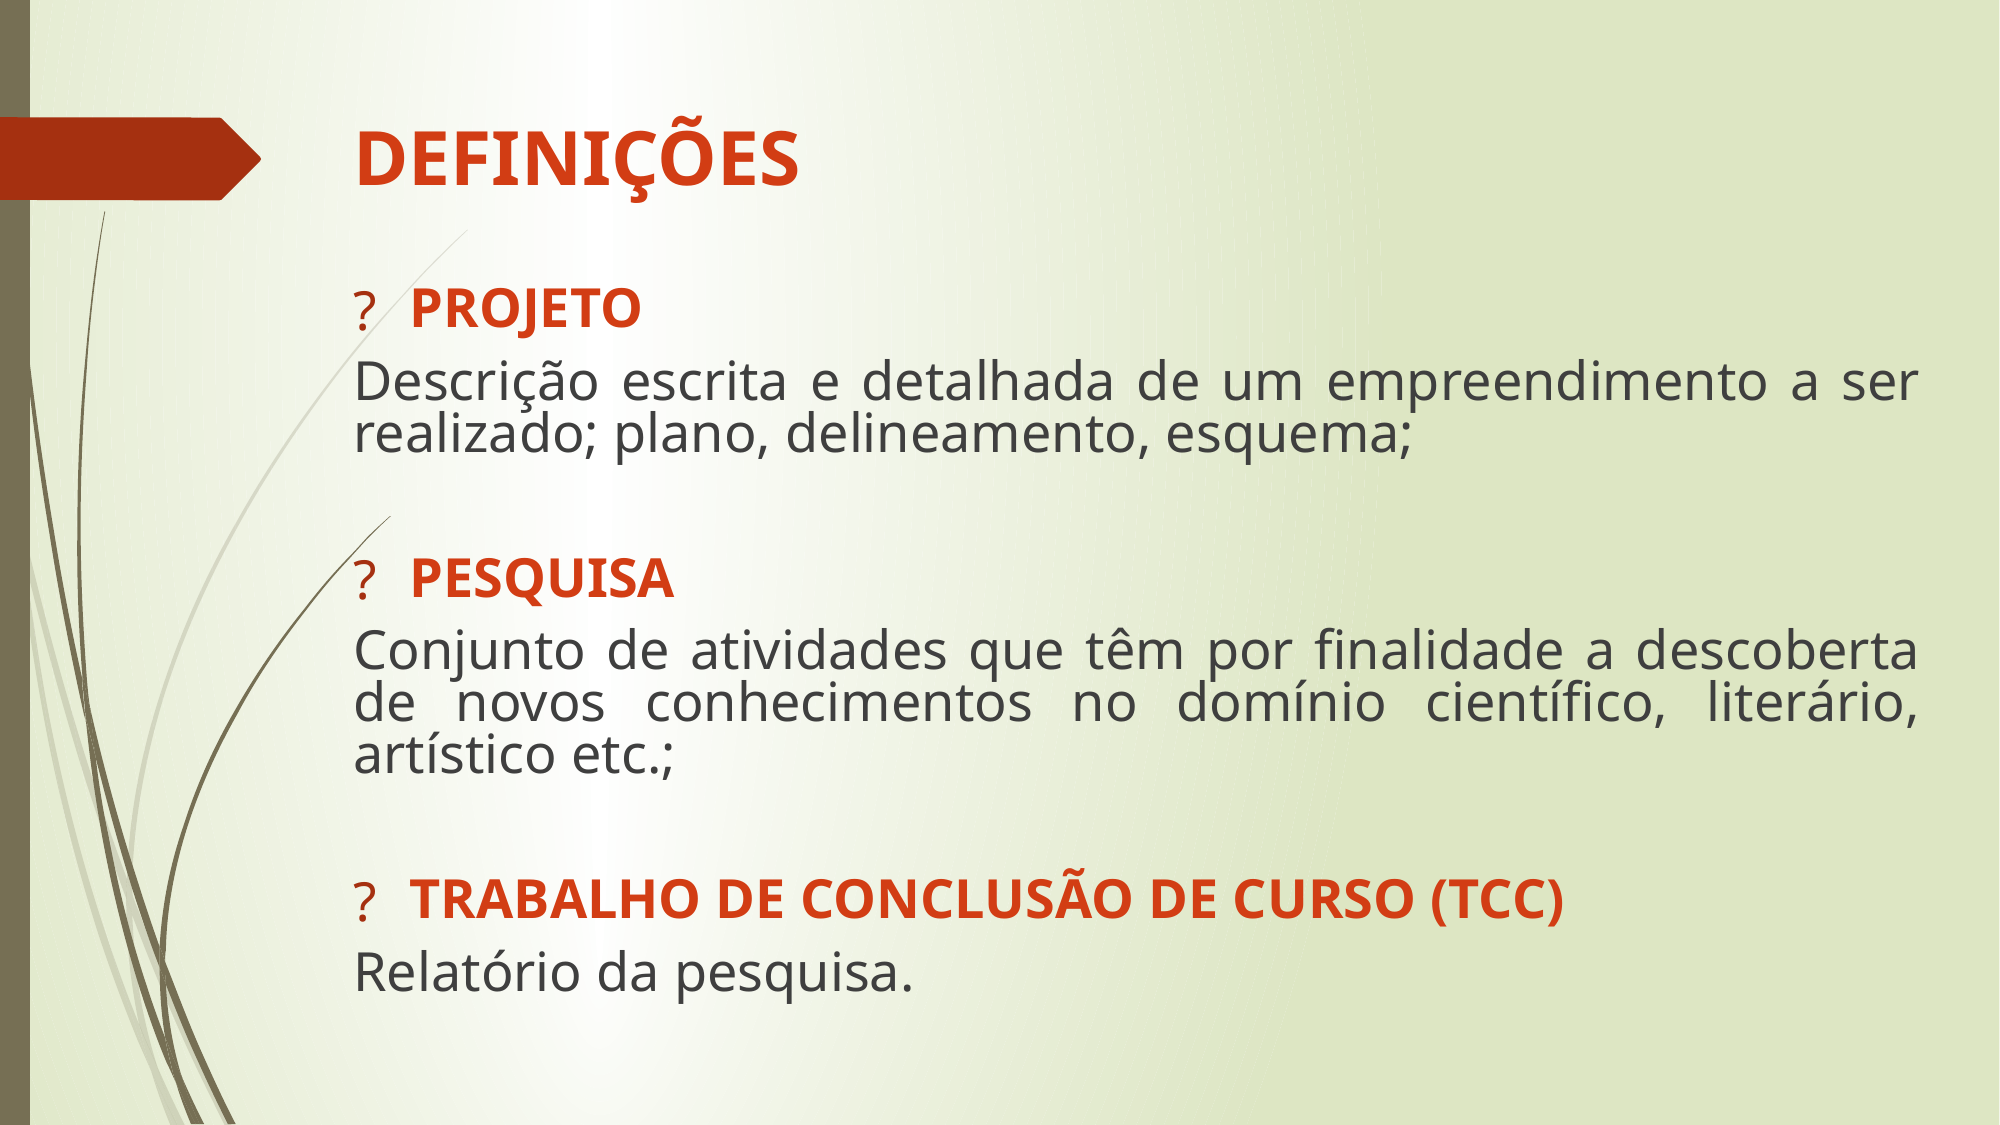

# DEFINIÇÕES
PROJETO
Descrição escrita e detalhada de um empreendimento a ser realizado; plano, delineamento, esquema;
PESQUISA
Conjunto de atividades que têm por finalidade a descoberta de novos conhecimentos no domínio científico, literário, artístico etc.;
TRABALHO DE CONCLUSÃO DE CURSO (TCC)
Relatório da pesquisa.